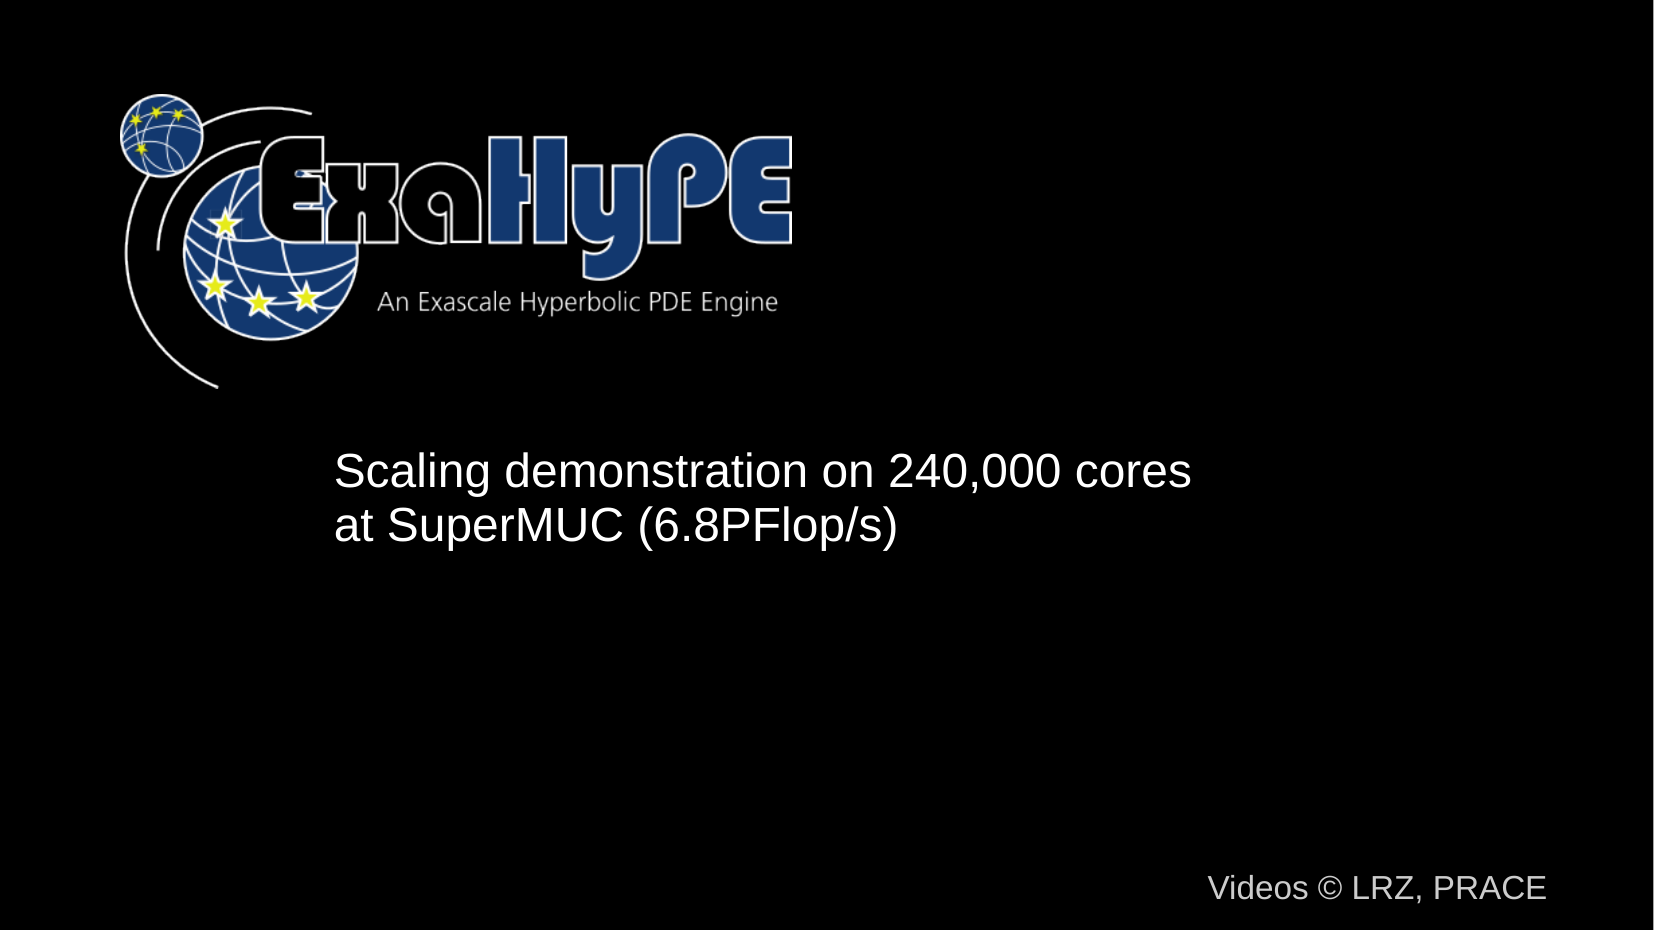

Scaling demonstration on 240,000 cores
at SuperMUC (6.8PFlop/s)
Videos © LRZ, PRACE